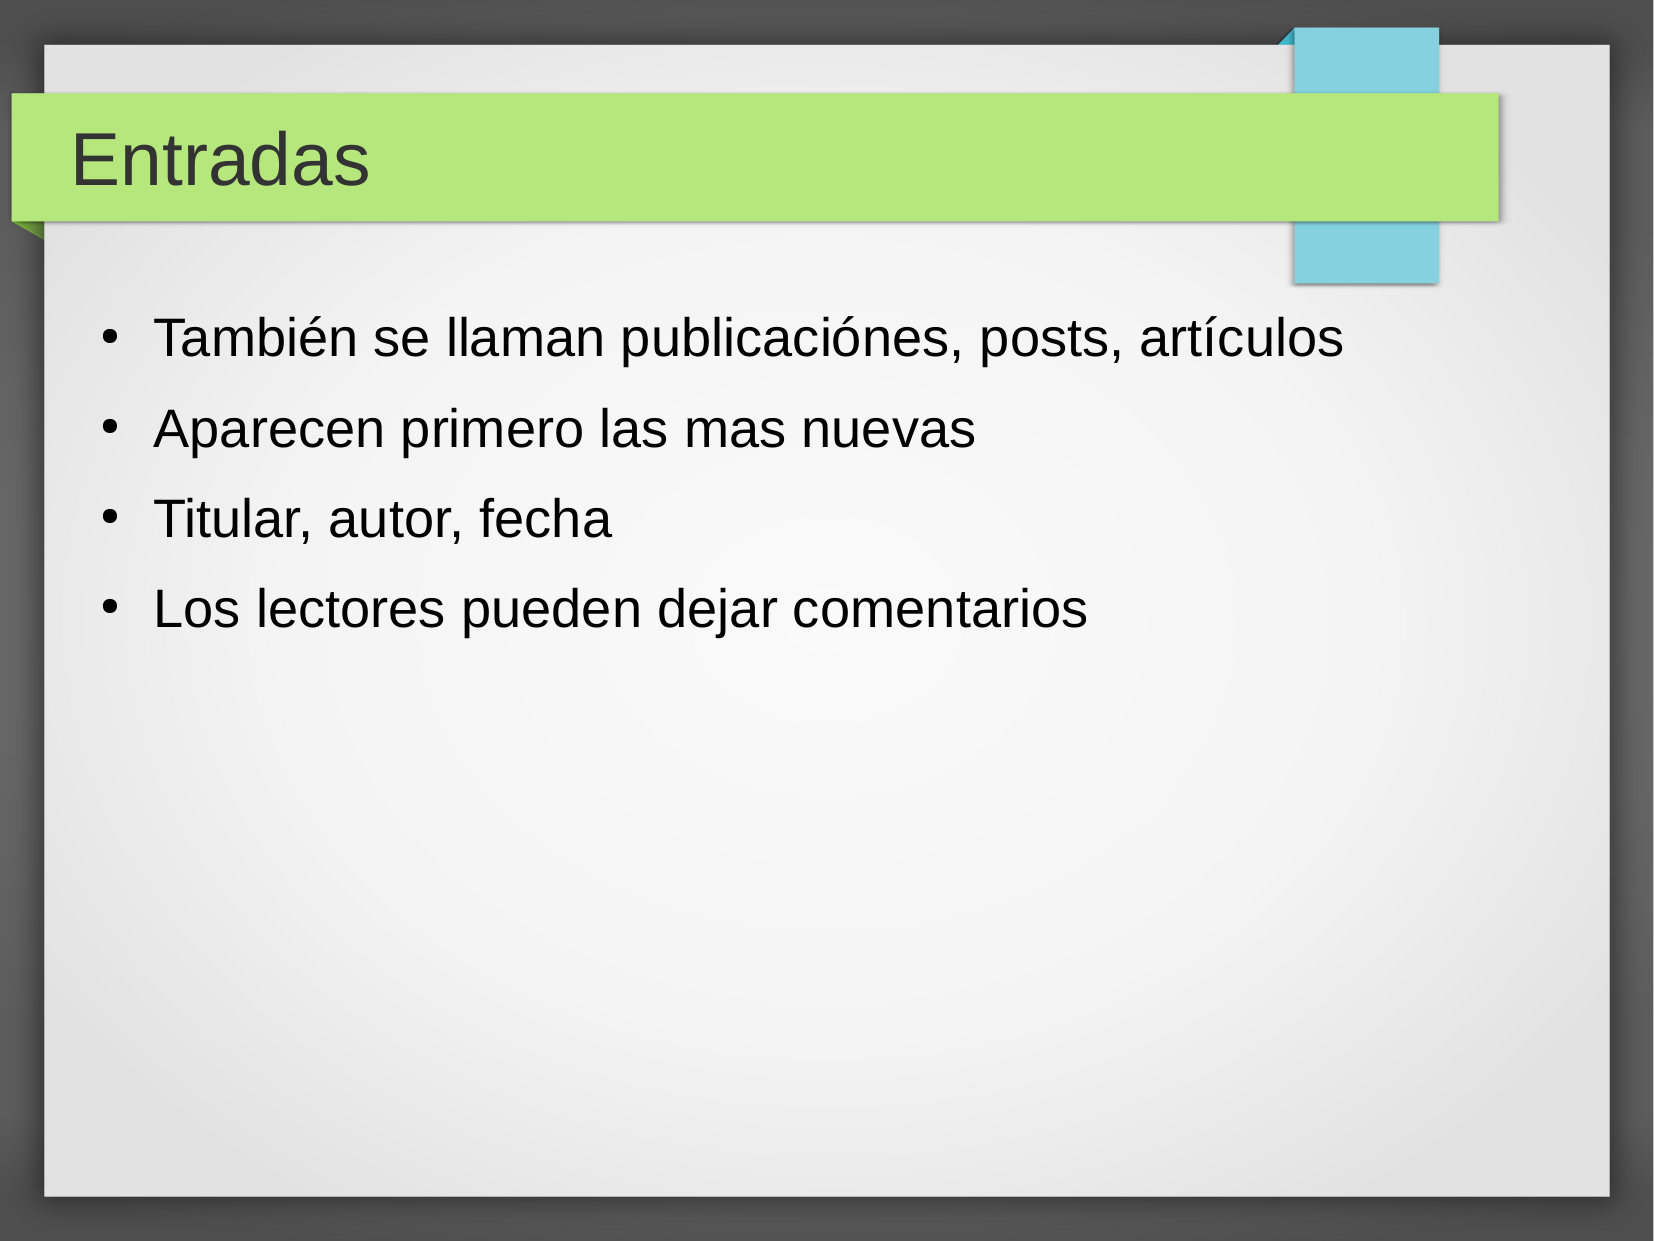

# Entradas
También se llaman publicaciónes, posts, artículos
Aparecen primero las mas nuevas
Titular, autor, fecha
Los lectores pueden dejar comentarios